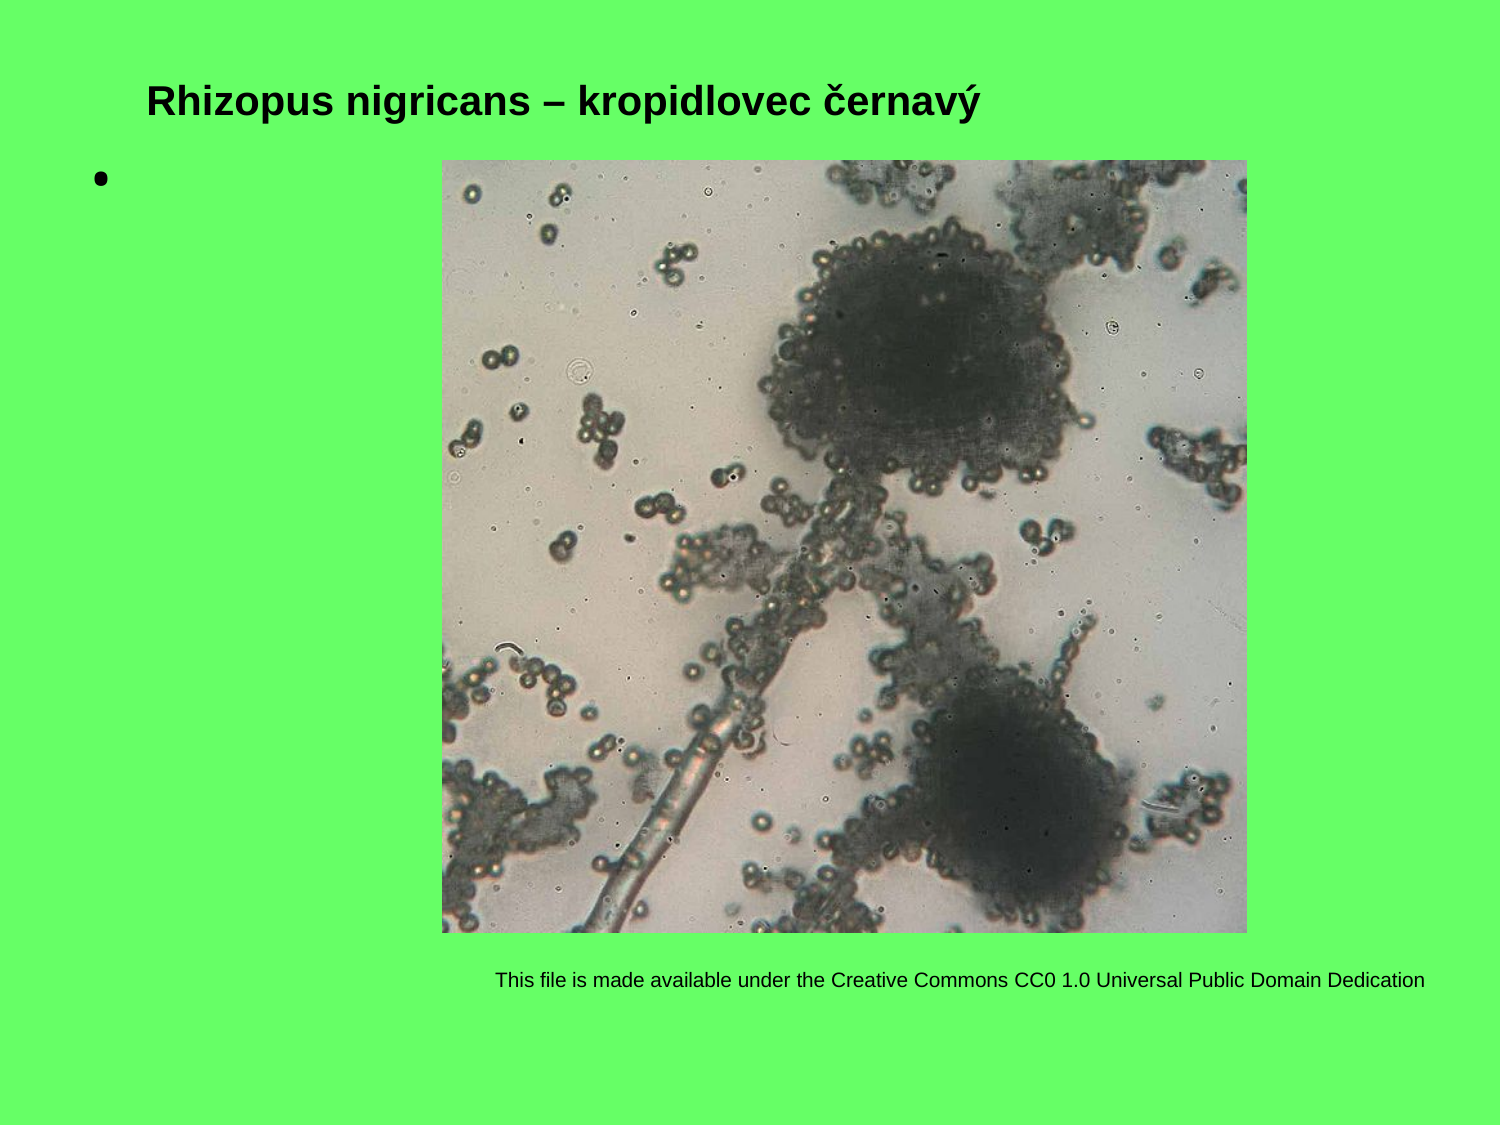

#
Rhizopus nigricans – kropidlovec černavý
 This file is made available under the Creative Commons CC0 1.0 Universal Public Domain Dedication